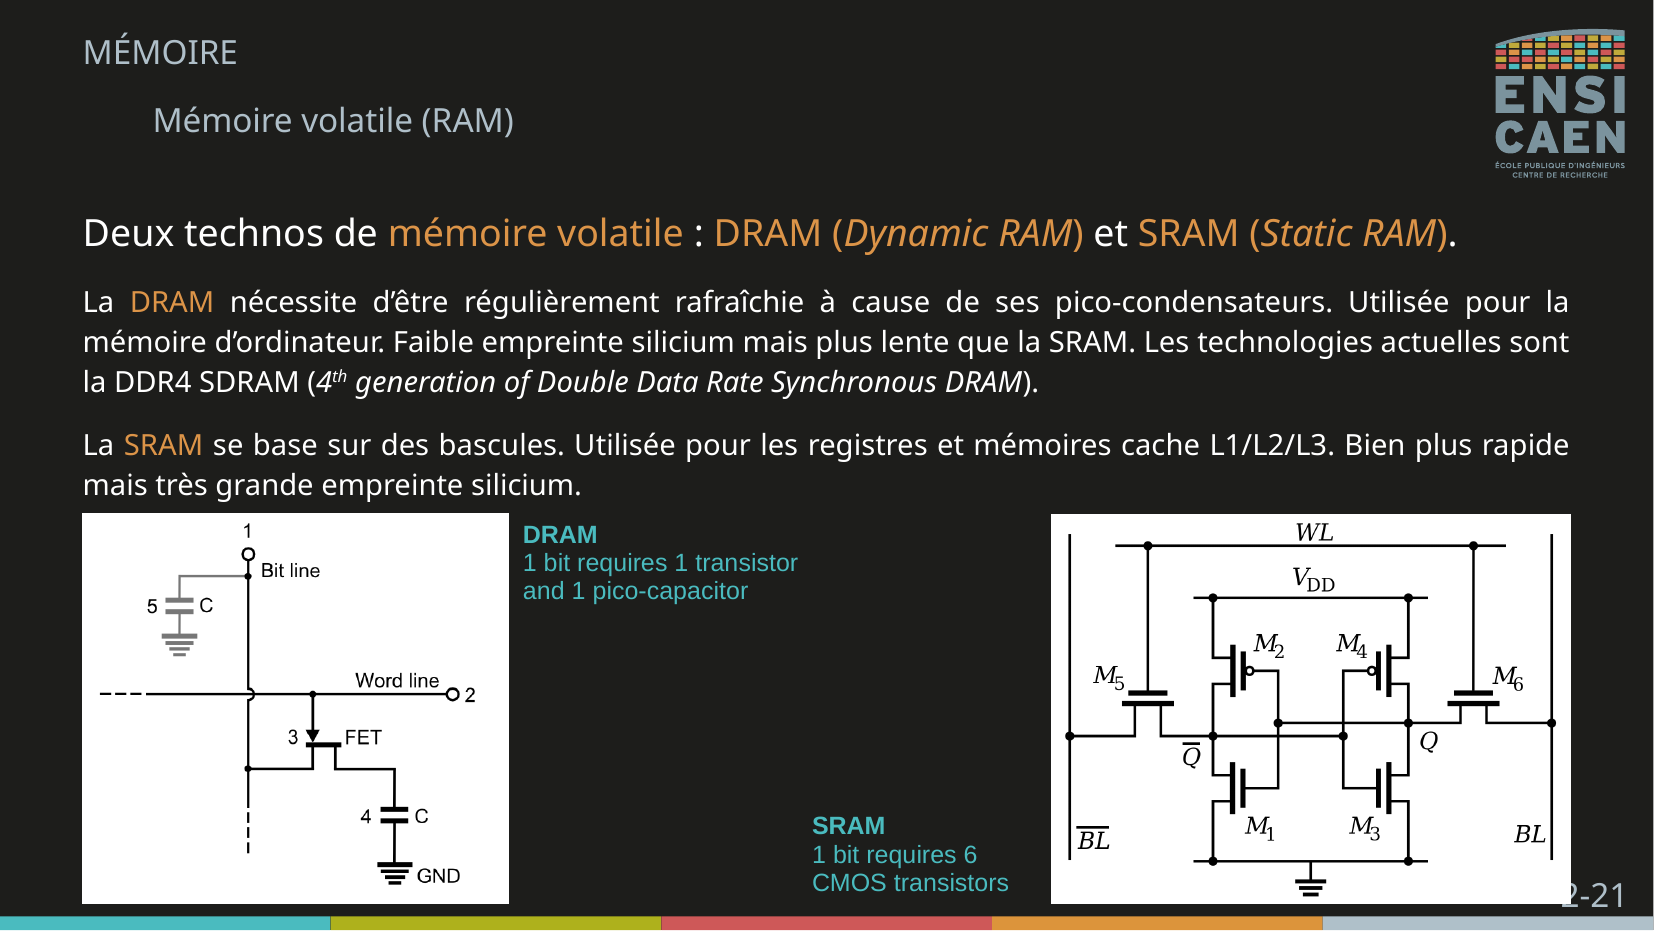

# MÉMOIRE Mémoire volatile (RAM)
Deux technos de mémoire volatile : DRAM (Dynamic RAM) et SRAM (Static RAM).
La DRAM nécessite d’être régulièrement rafraîchie à cause de ses pico-condensateurs. Utilisée pour la mémoire d’ordinateur. Faible empreinte silicium mais plus lente que la SRAM. Les technologies actuelles sont la DDR4 SDRAM (4th generation of Double Data Rate Synchronous DRAM).
La SRAM se base sur des bascules. Utilisée pour les registres et mémoires cache L1/L2/L3. Bien plus rapide mais très grande empreinte silicium.
DRAM
1 bit requires 1 transistor and 1 pico-capacitor
SRAM
1 bit requires 6 CMOS transistors